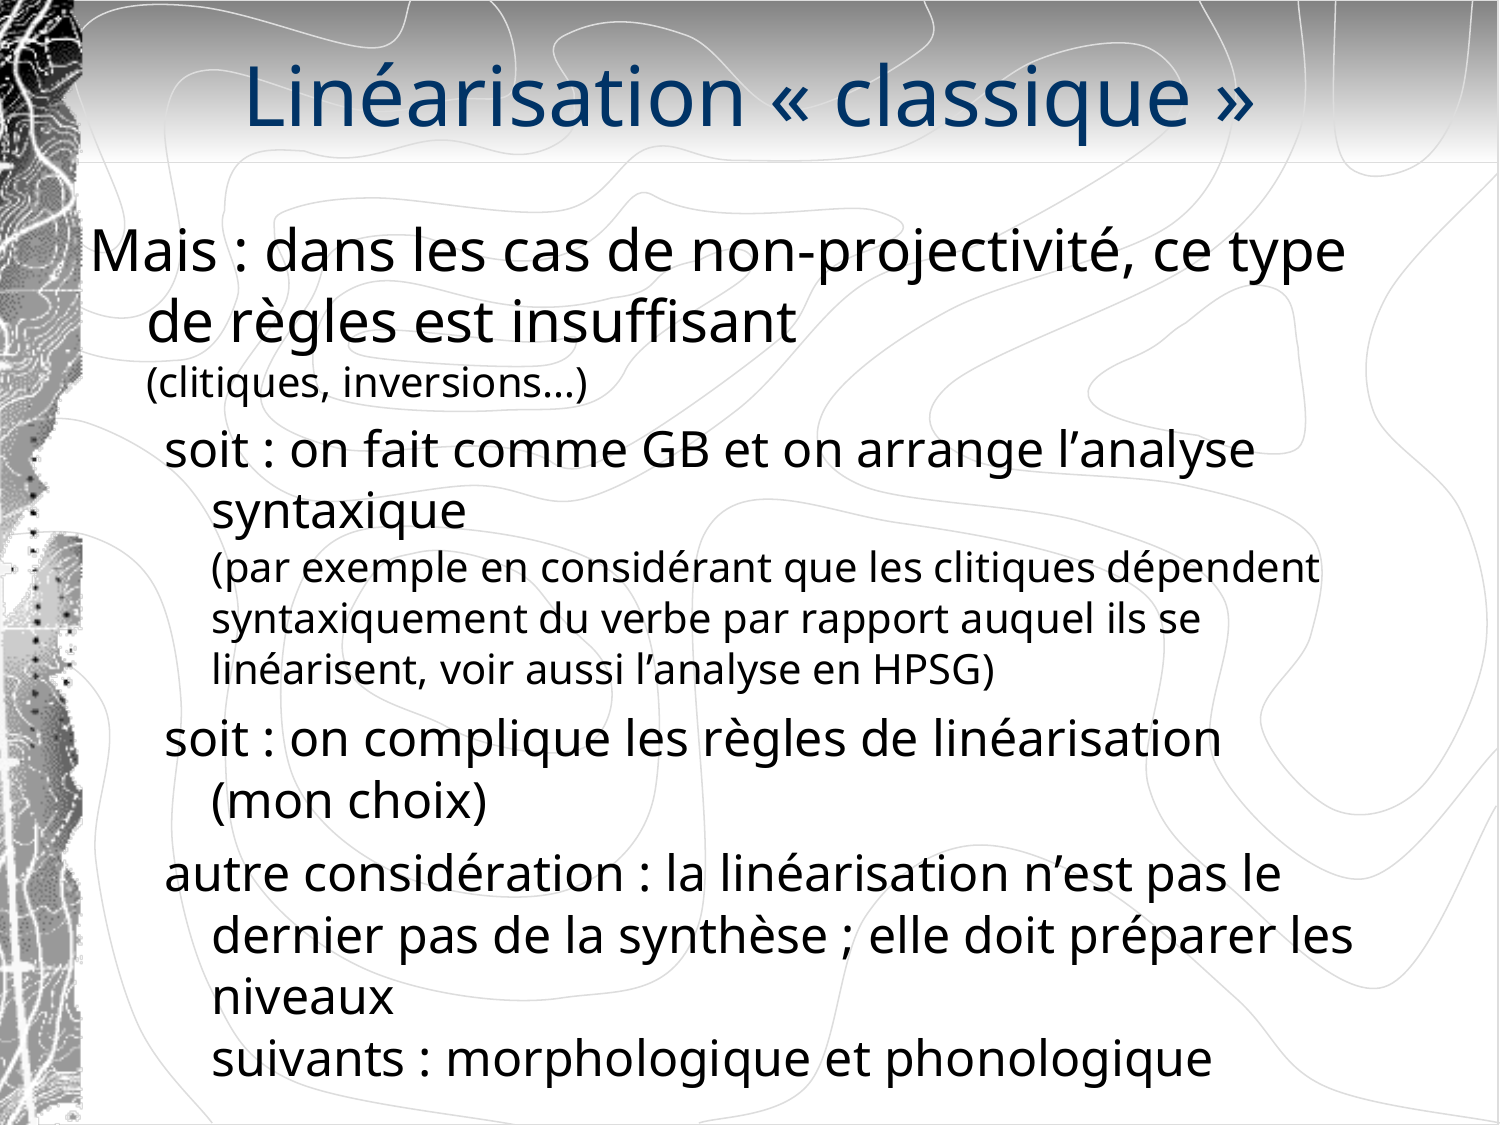

Linéarisation « classique »
# Mais : dans les cas de non-projectivité, ce type de règles est insuffisant (clitiques, inversions…)
soit : on fait comme GB et on arrange l’analyse syntaxique
(par exemple en considérant que les clitiques dépendent syntaxiquement du verbe par rapport auquel ils se linéarisent, voir aussi l’analyse en HPSG)
soit : on complique les règles de linéarisation
(mon choix)
autre considération : la linéarisation n’est pas le dernier pas de la synthèse ; elle doit préparer les niveaux
suivants : morphologique et phonologique